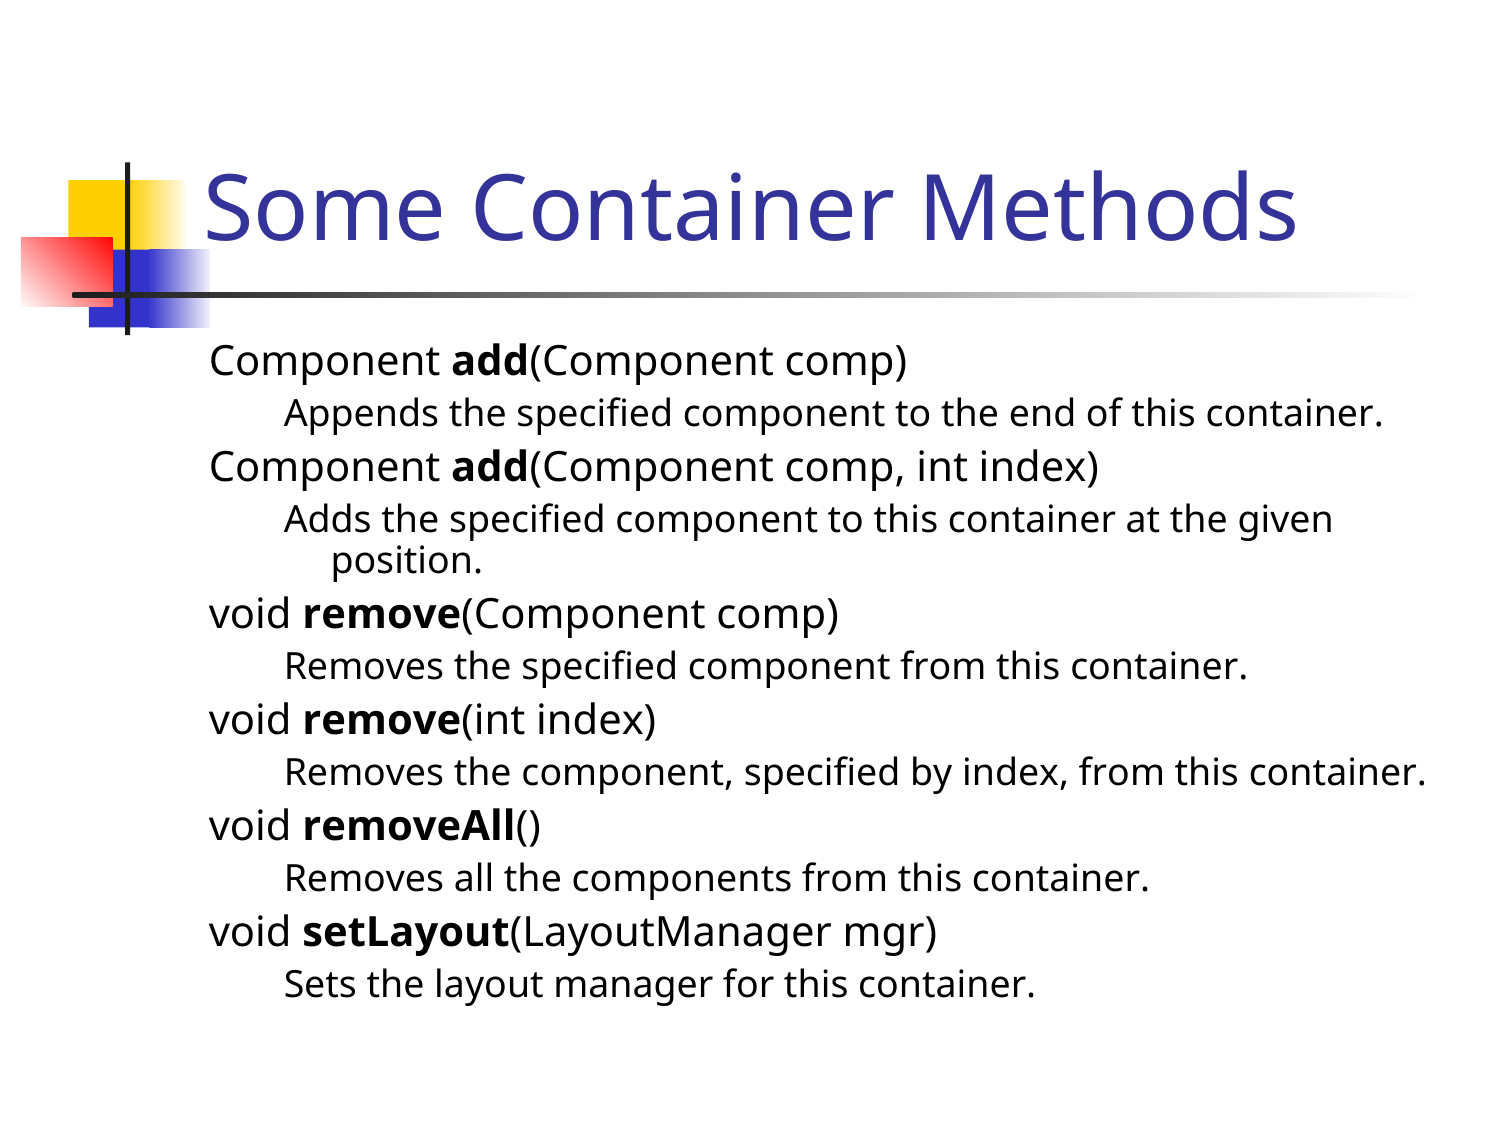

# Some Container Methods
Component add(Component comp)
Appends the specified component to the end of this container.
Component add(Component comp, int index)
Adds the specified component to this container at the given position.
void remove(Component comp)
Removes the specified component from this container.
void remove(int index)
Removes the component, specified by index, from this container.
void removeAll()
Removes all the components from this container.
void setLayout(LayoutManager mgr)
Sets the layout manager for this container.